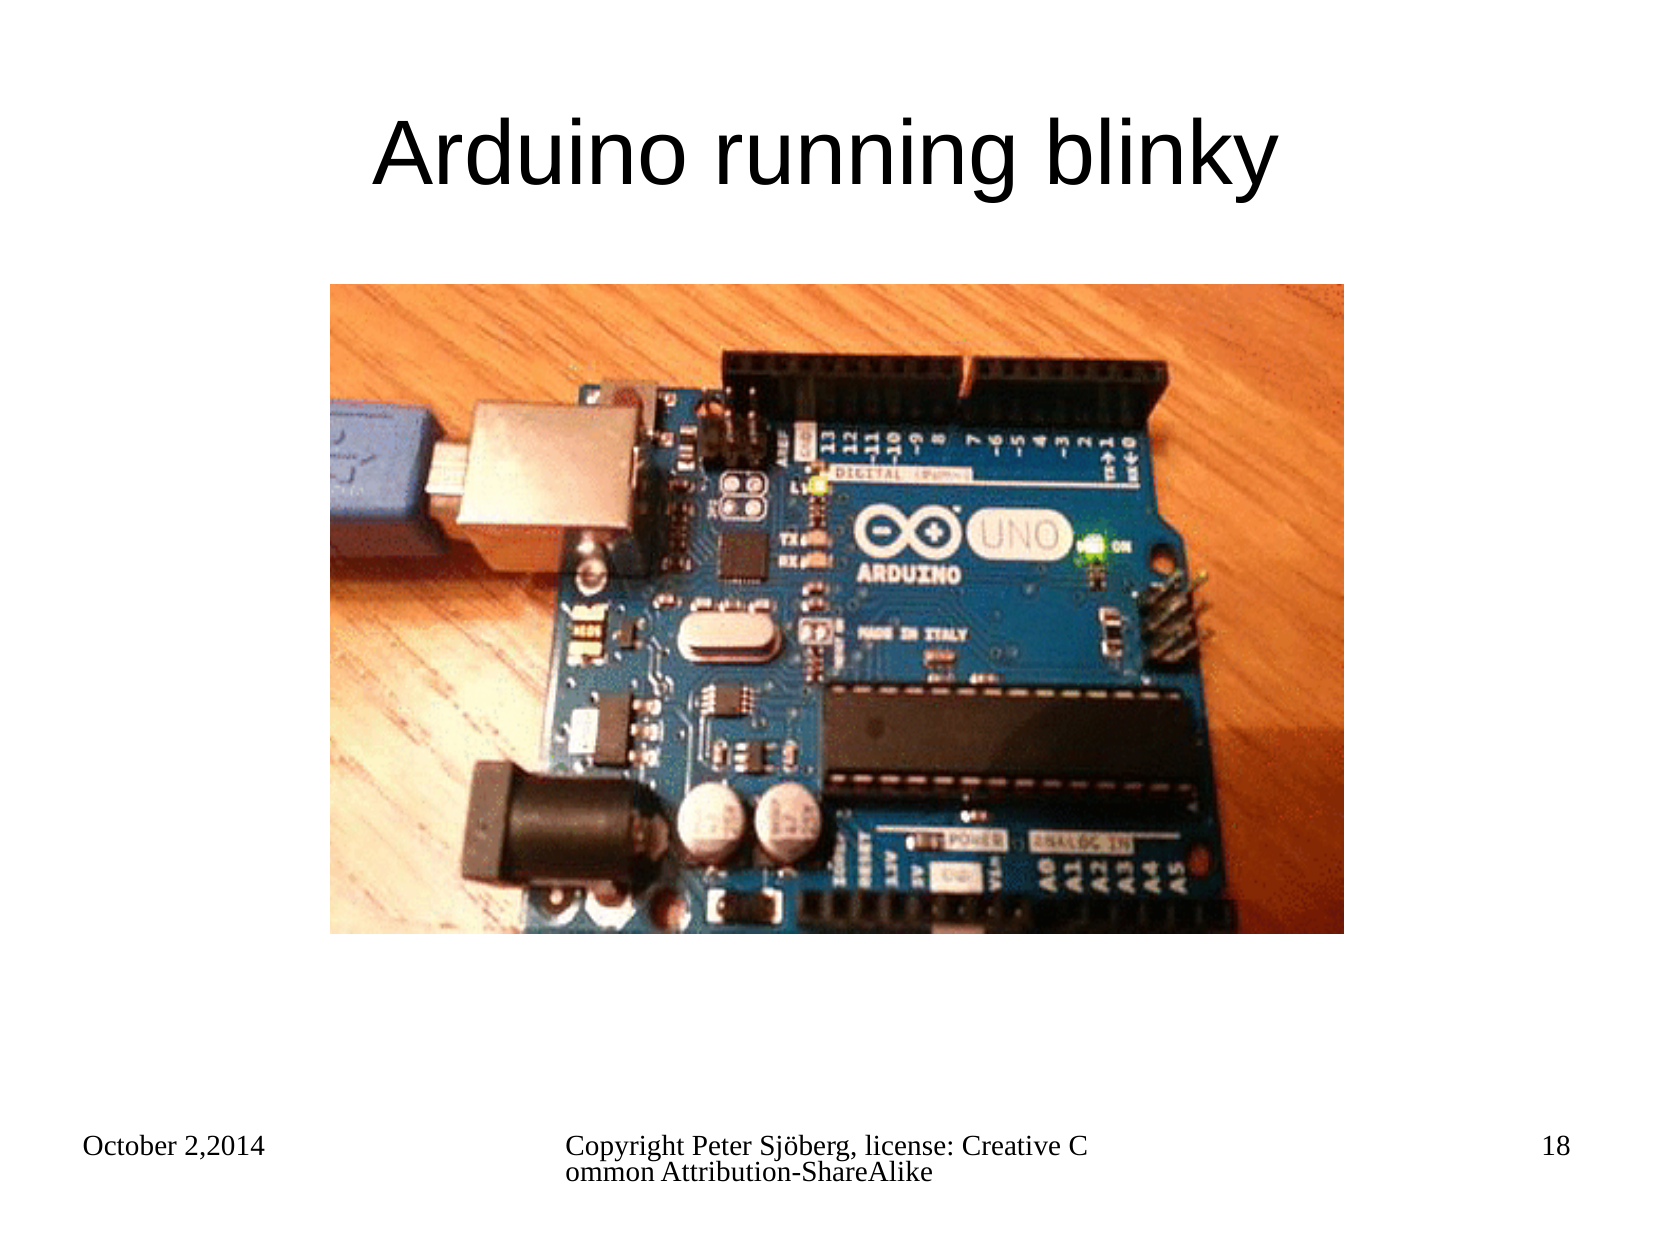

# Arduino running blinky
October 2,2014
Copyright Peter Sjöberg, license: Creative Common Attribution-ShareAlike
18